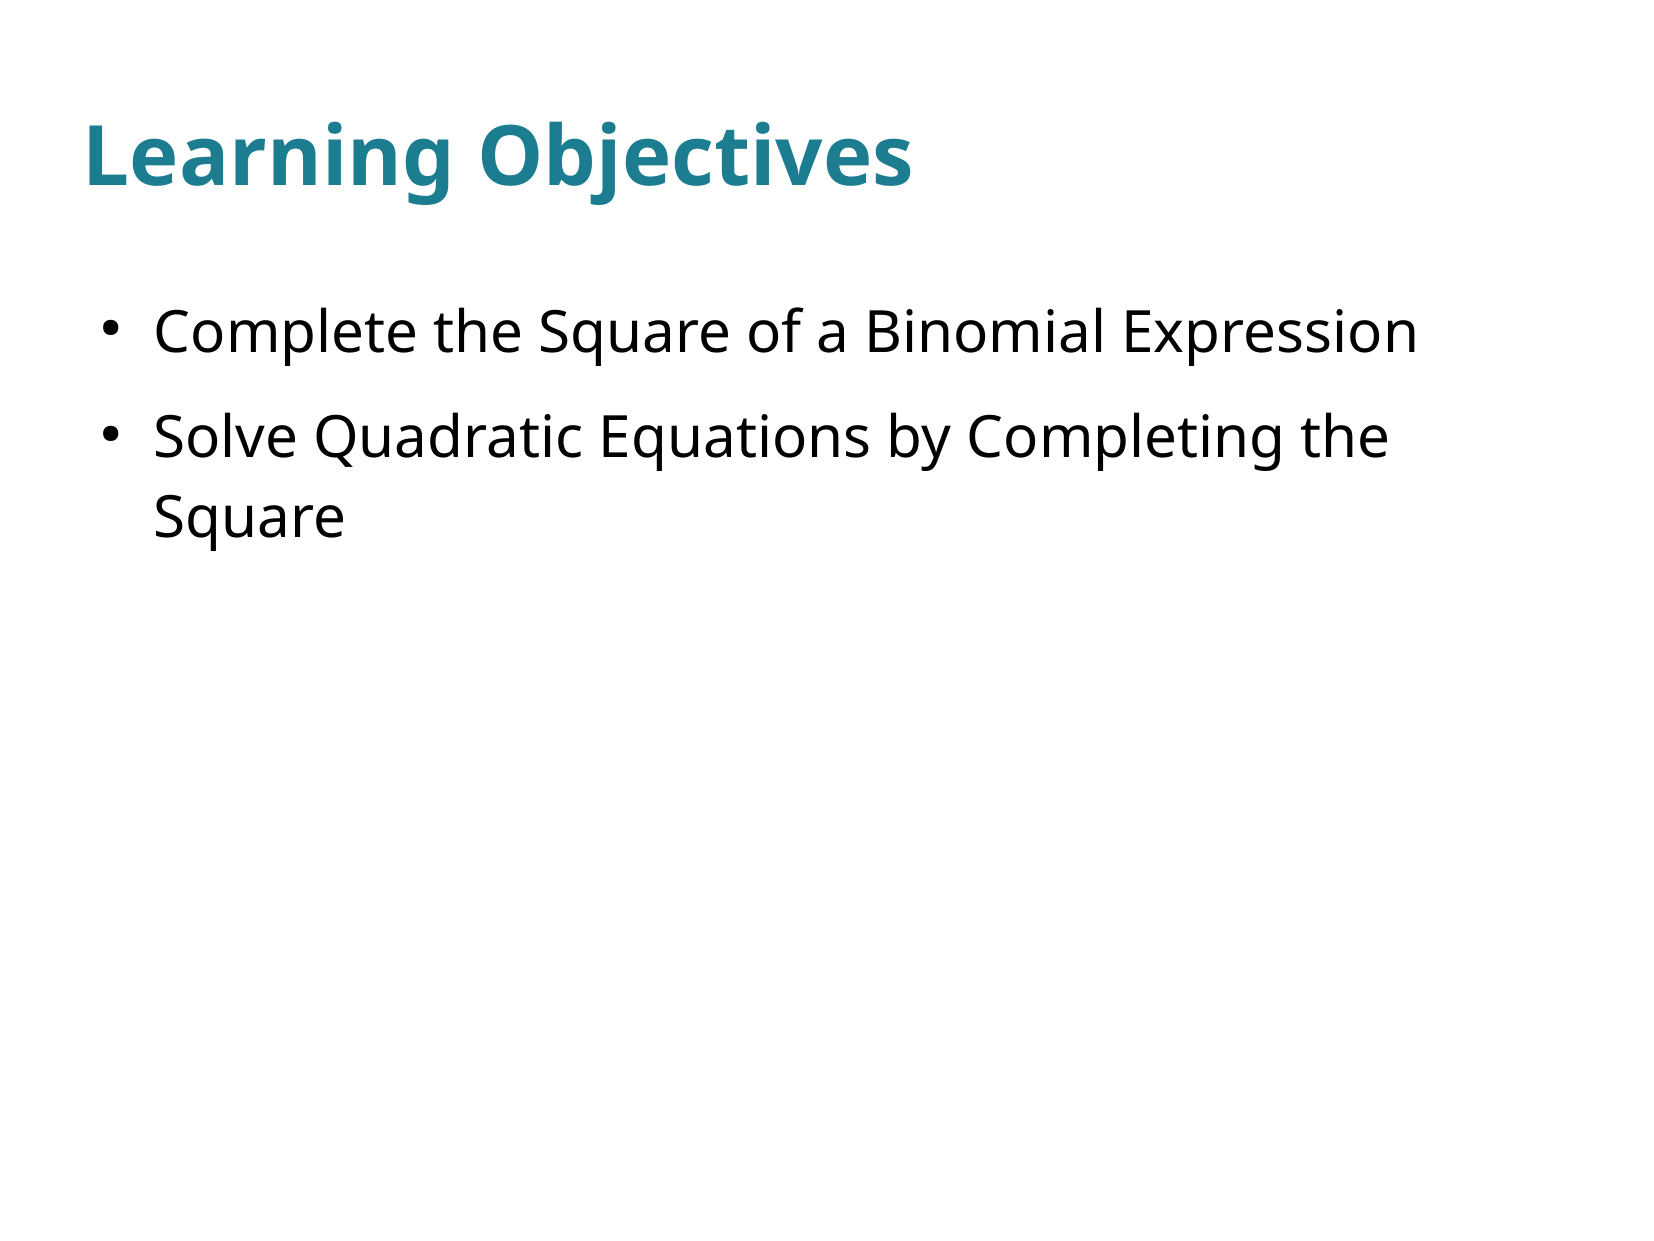

# Learning Objectives
Complete the Square of a Binomial Expression
Solve Quadratic Equations by Completing the Square